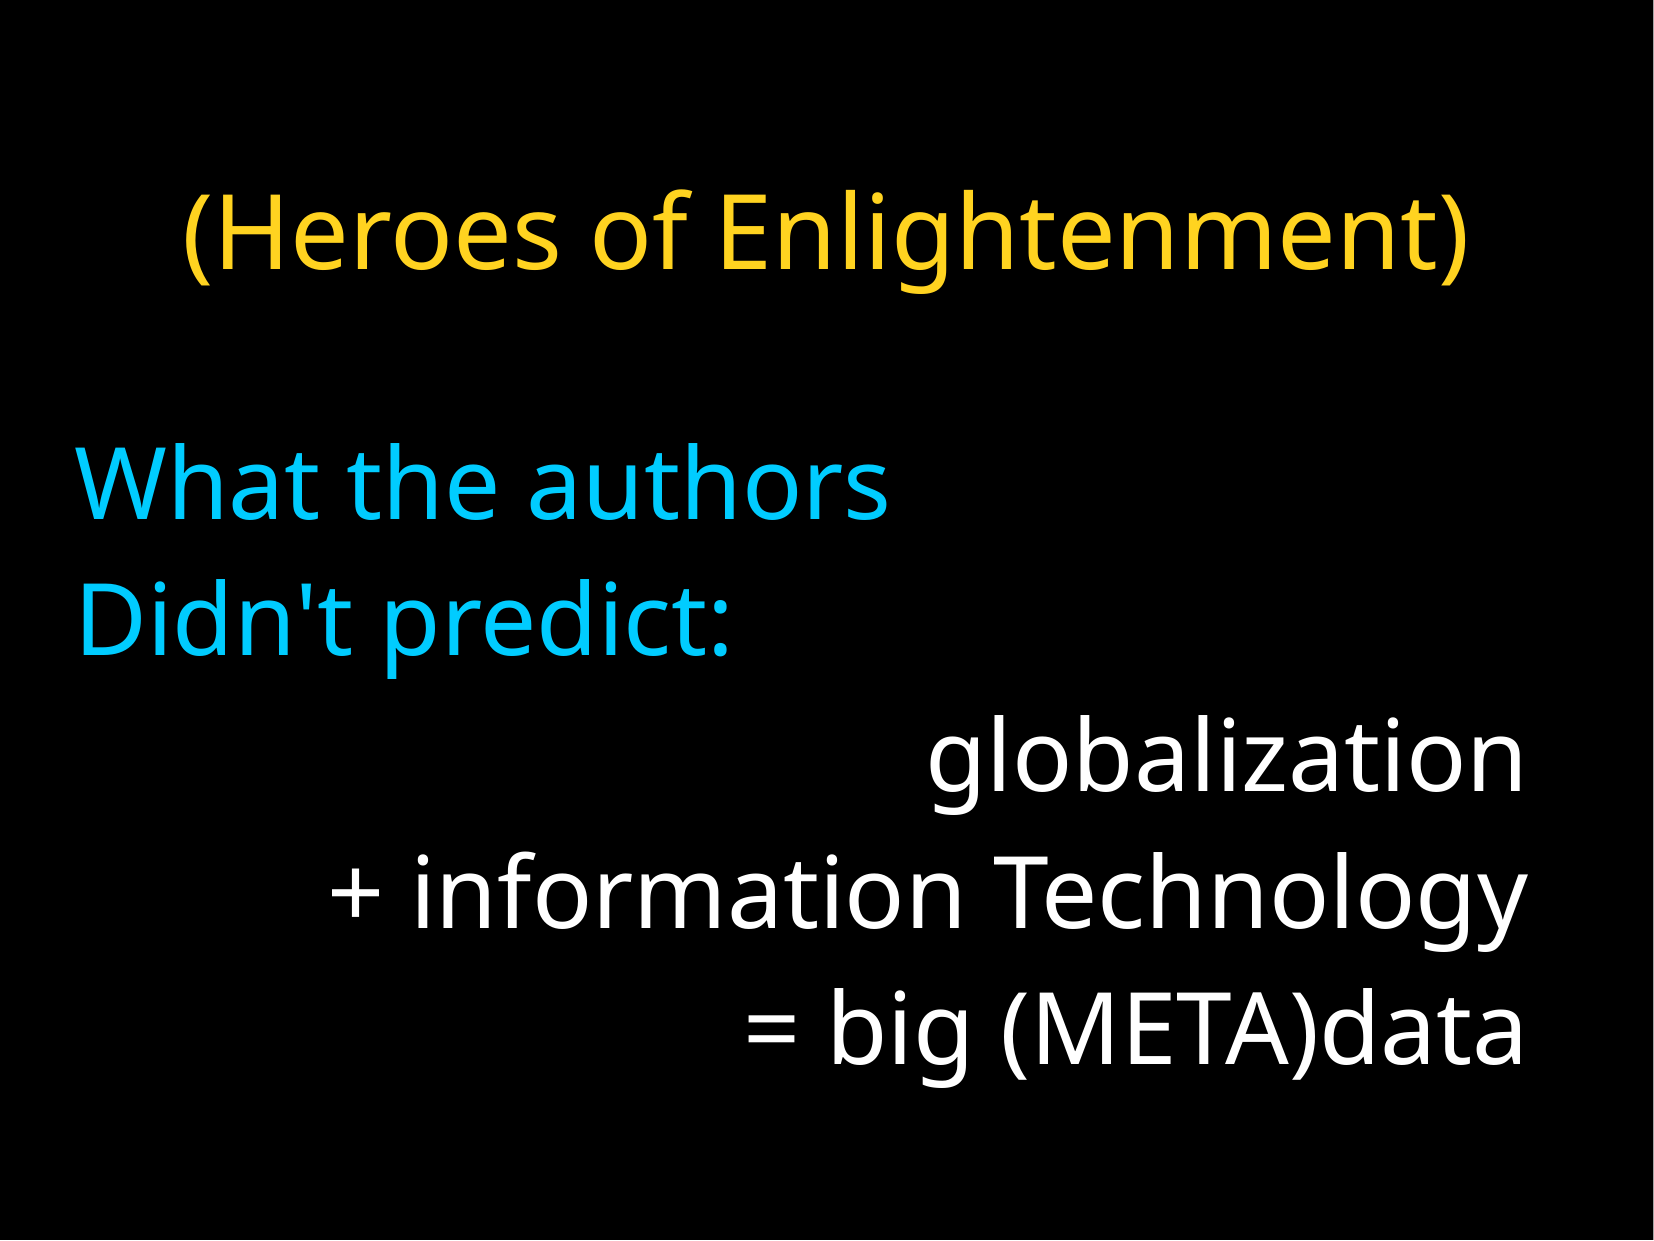

# (Heroes of Enlightenment)
What the authors
Didn't predict:
globalization
+ information Technology
= big (META)data